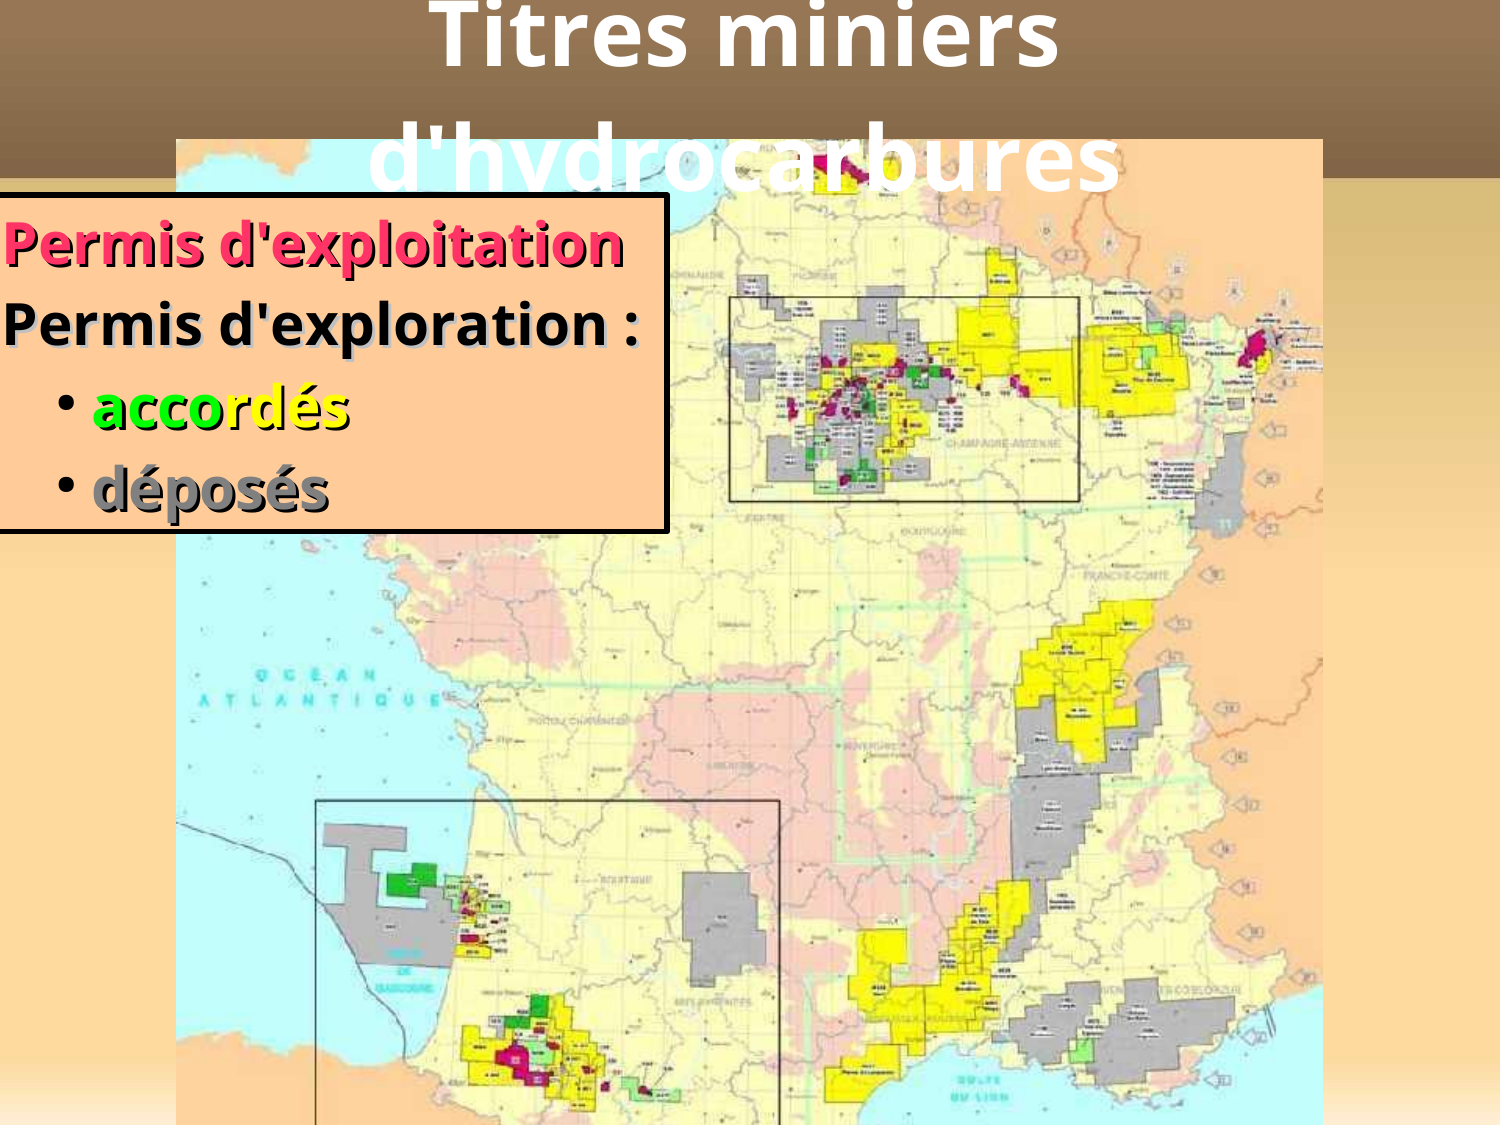

# Titres miniers d'hydrocarbures
Permis d'exploitation
Permis d'exploration :
 accordés
 déposés